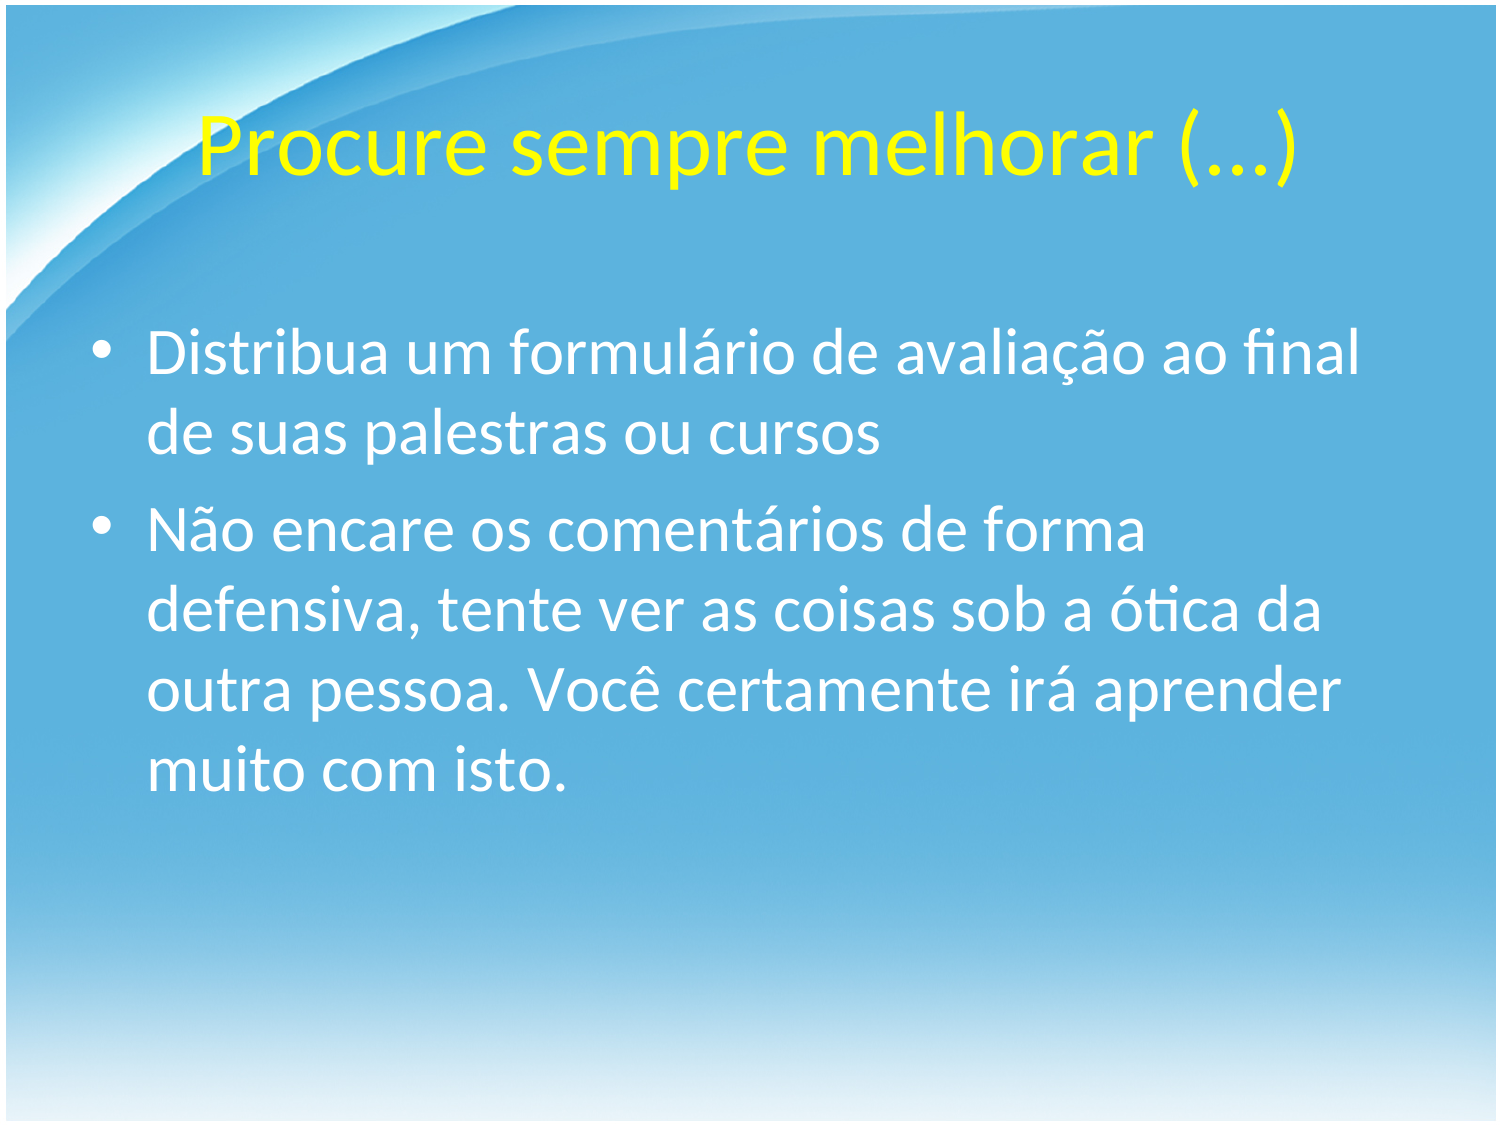

# Procure sempre melhorar (...)
Distribua um formulário de avaliação ao final de suas palestras ou cursos
Não encare os comentários de forma defensiva, tente ver as coisas sob a ótica da outra pessoa. Você certamente irá aprender muito com isto.